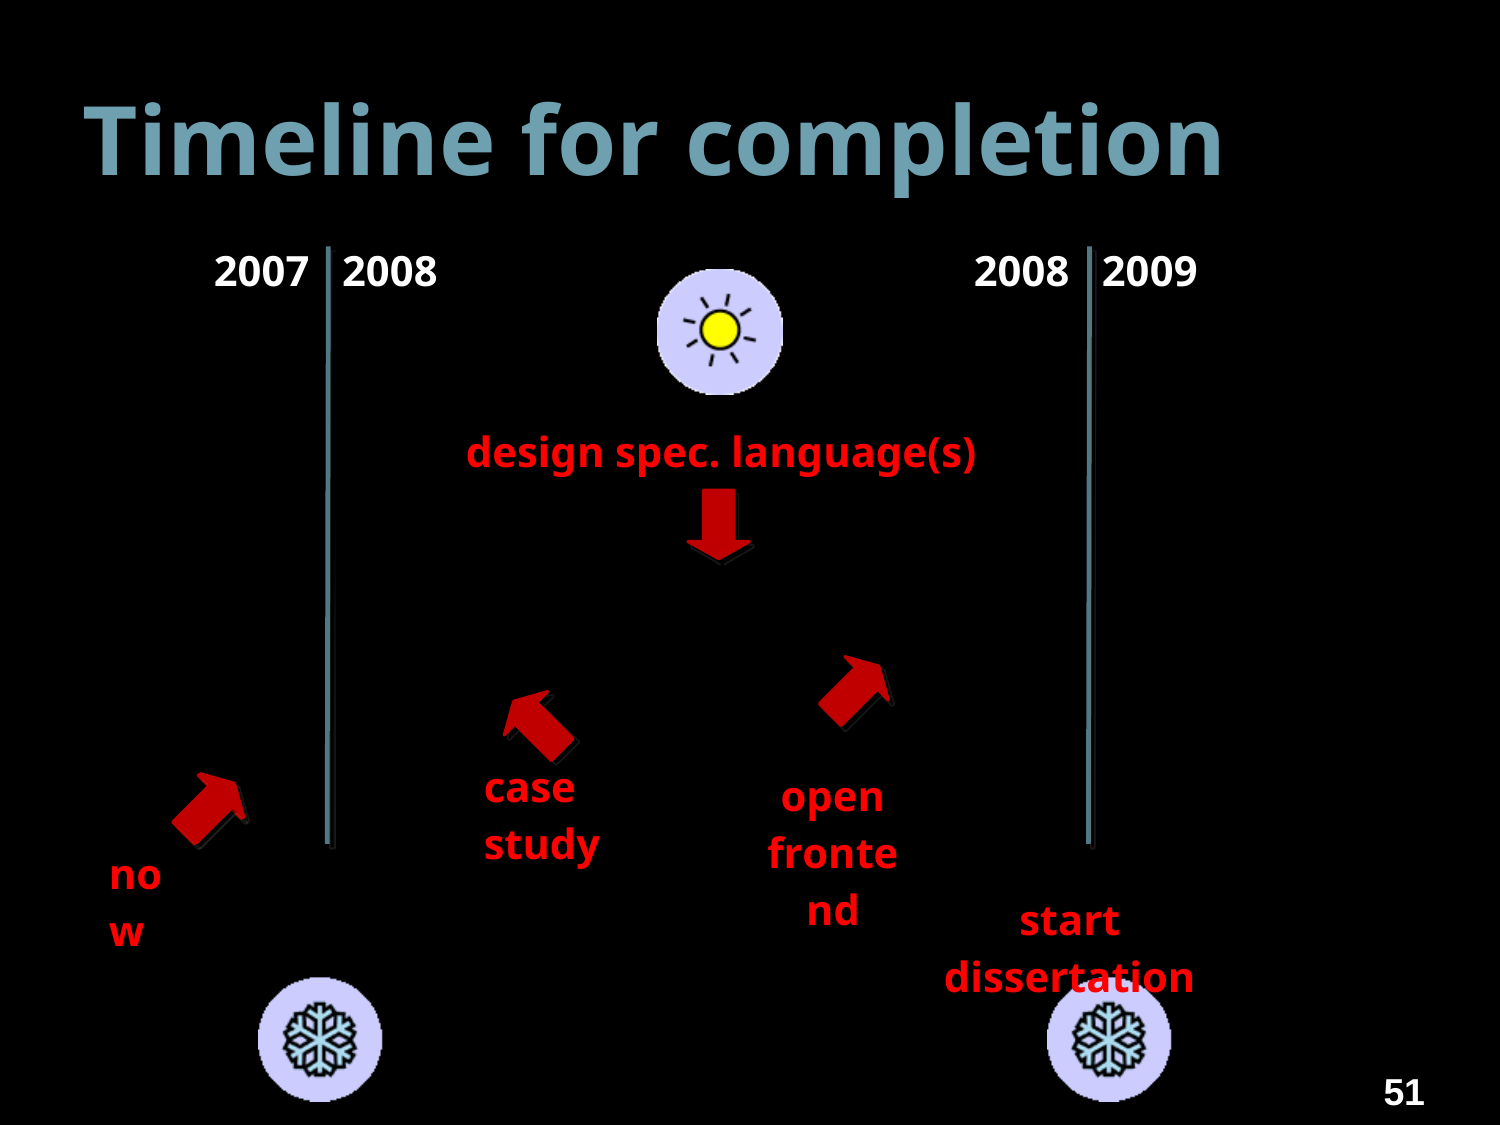

# Timeline for completion
2007 2008
2008 2009
design spec. language(s)
case study
open
frontend
now
start dissertation
51